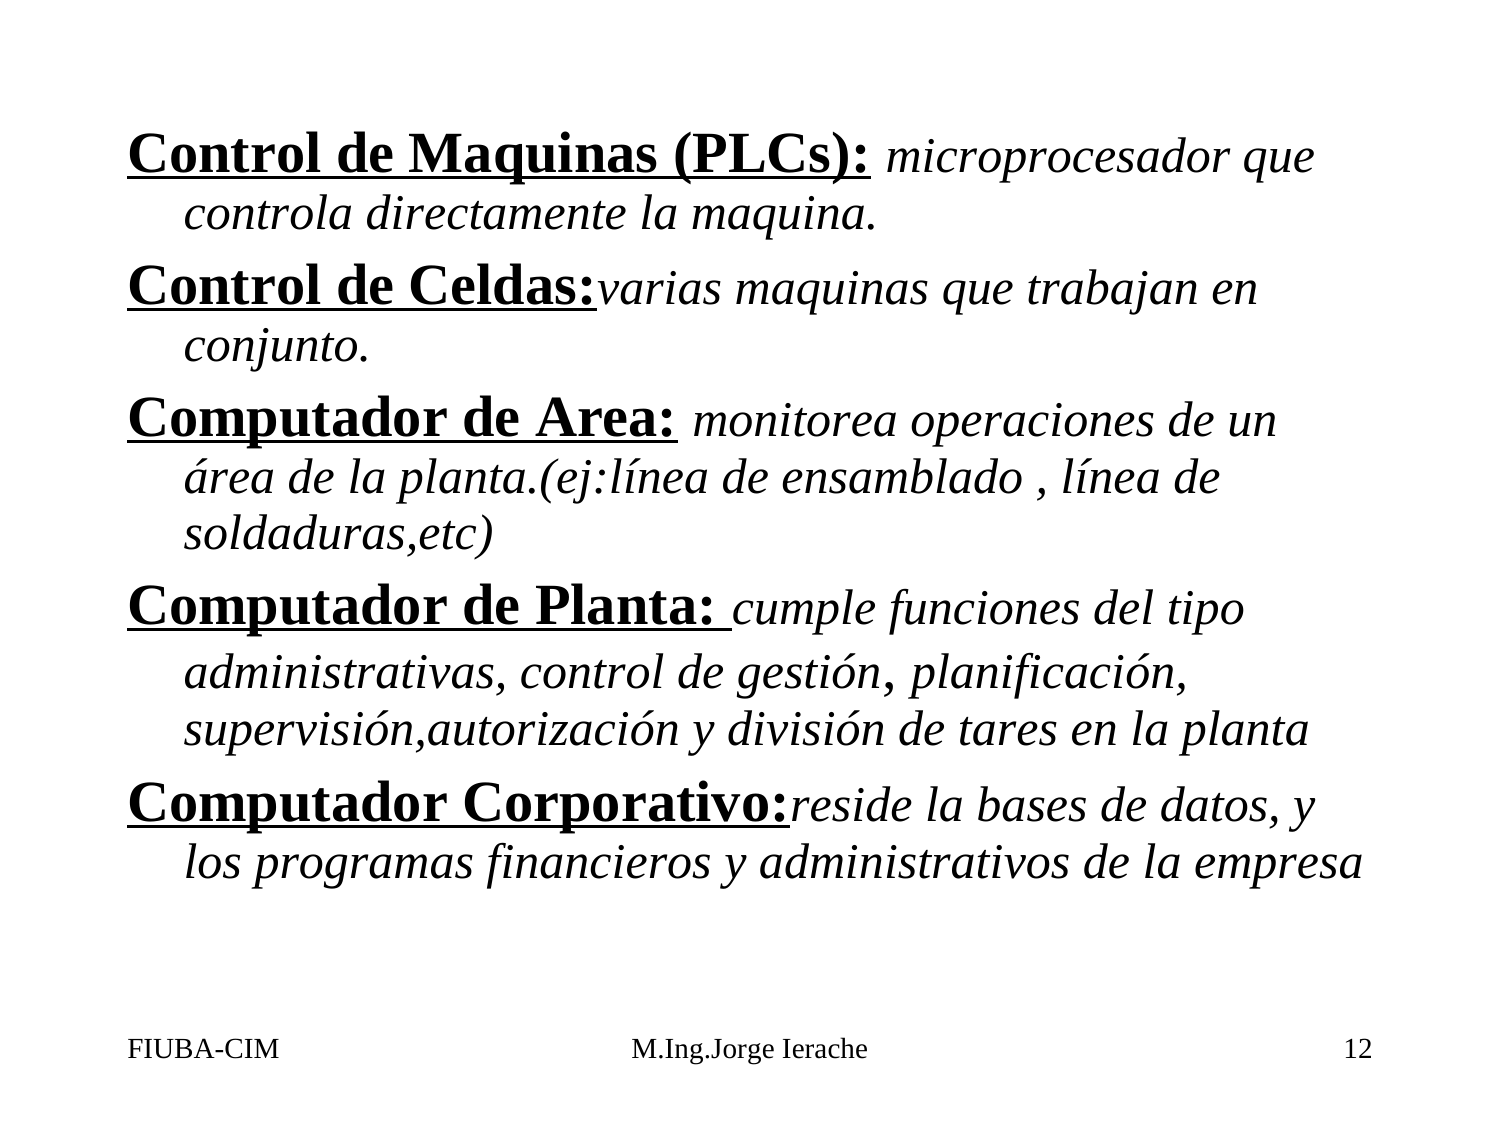

# Control de Maquinas (PLCs): microprocesador que controla directamente la maquina.
Control de Celdas:varias maquinas que trabajan en conjunto.
Computador de Area: monitorea operaciones de un área de la planta.(ej:línea de ensamblado , línea de soldaduras,etc)
Computador de Planta: cumple funciones del tipo administrativas, control de gestión, planificación, supervisión,autorización y división de tares en la planta
Computador Corporativo:reside la bases de datos, y los programas financieros y administrativos de la empresa
FIUBA-CIM
M.Ing.Jorge Ierache
12